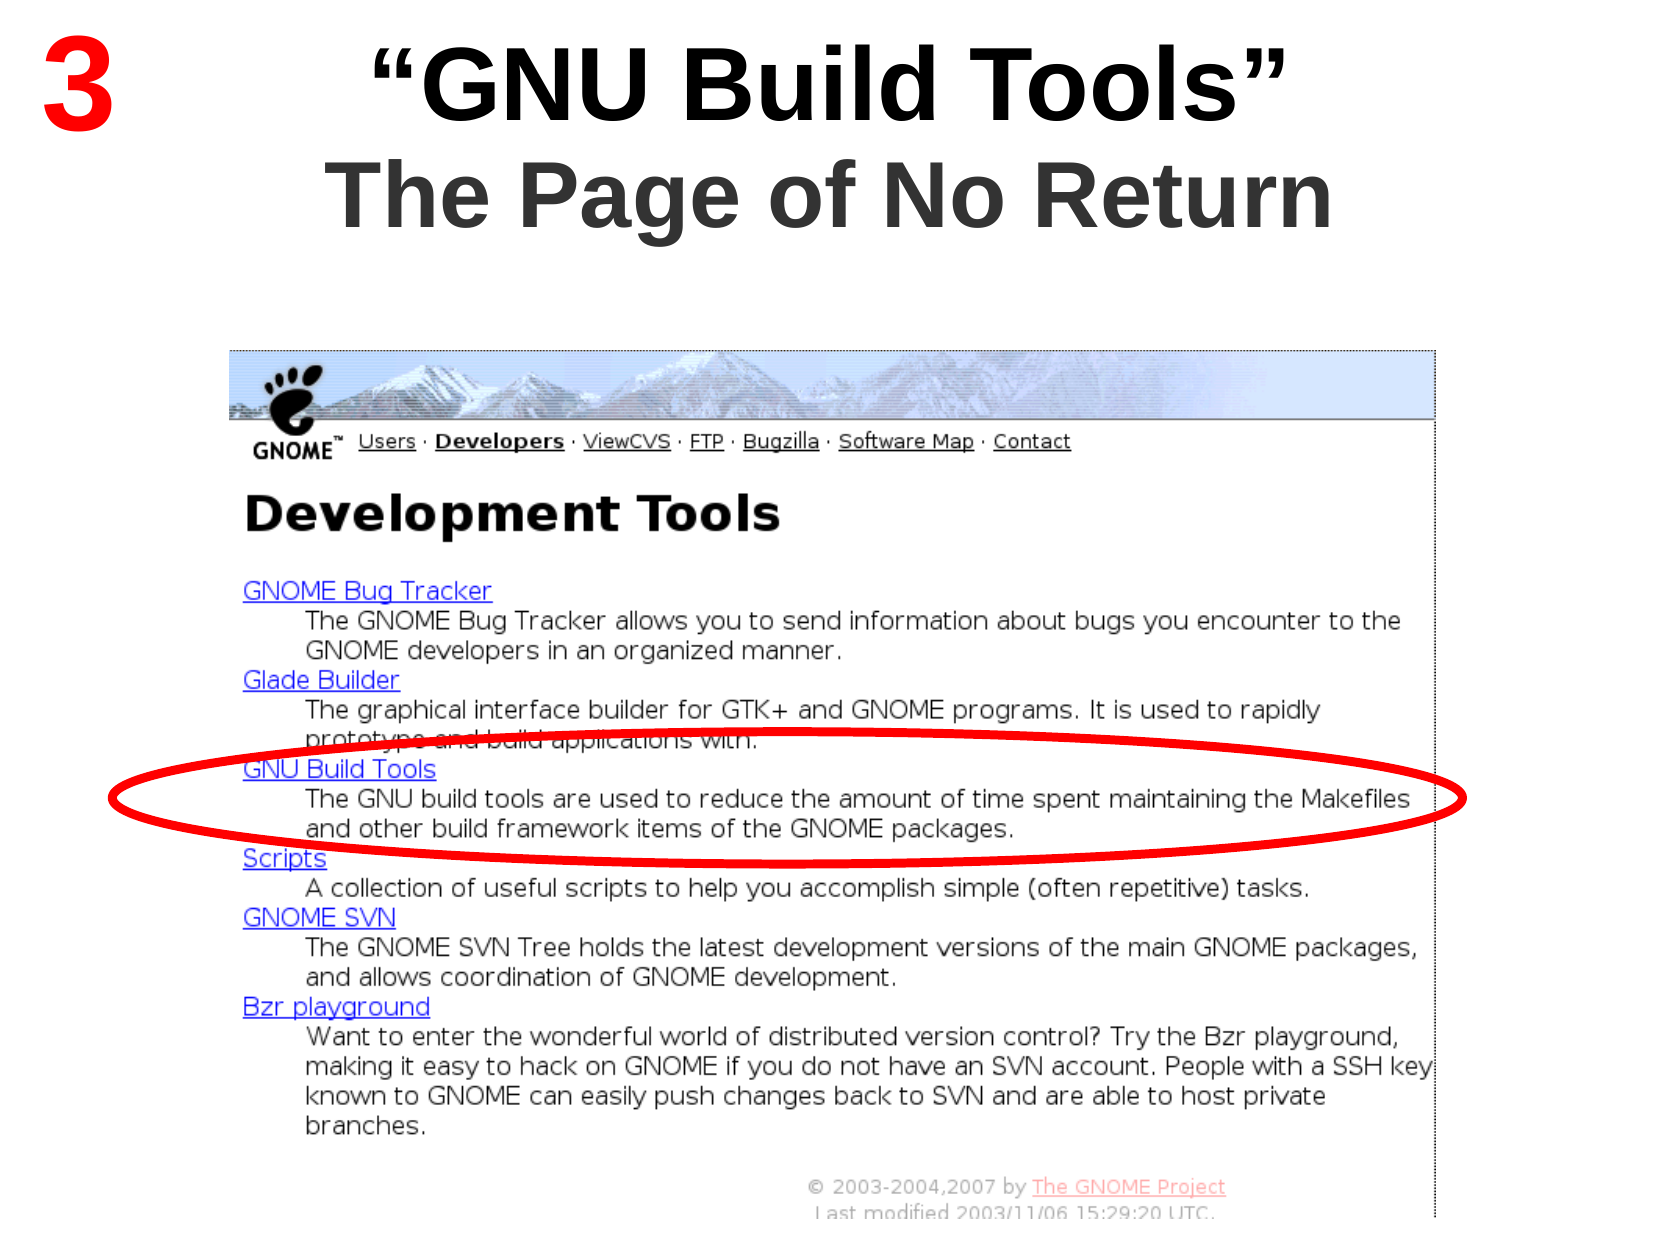

3
“GNU Build Tools”
The Page of No Return